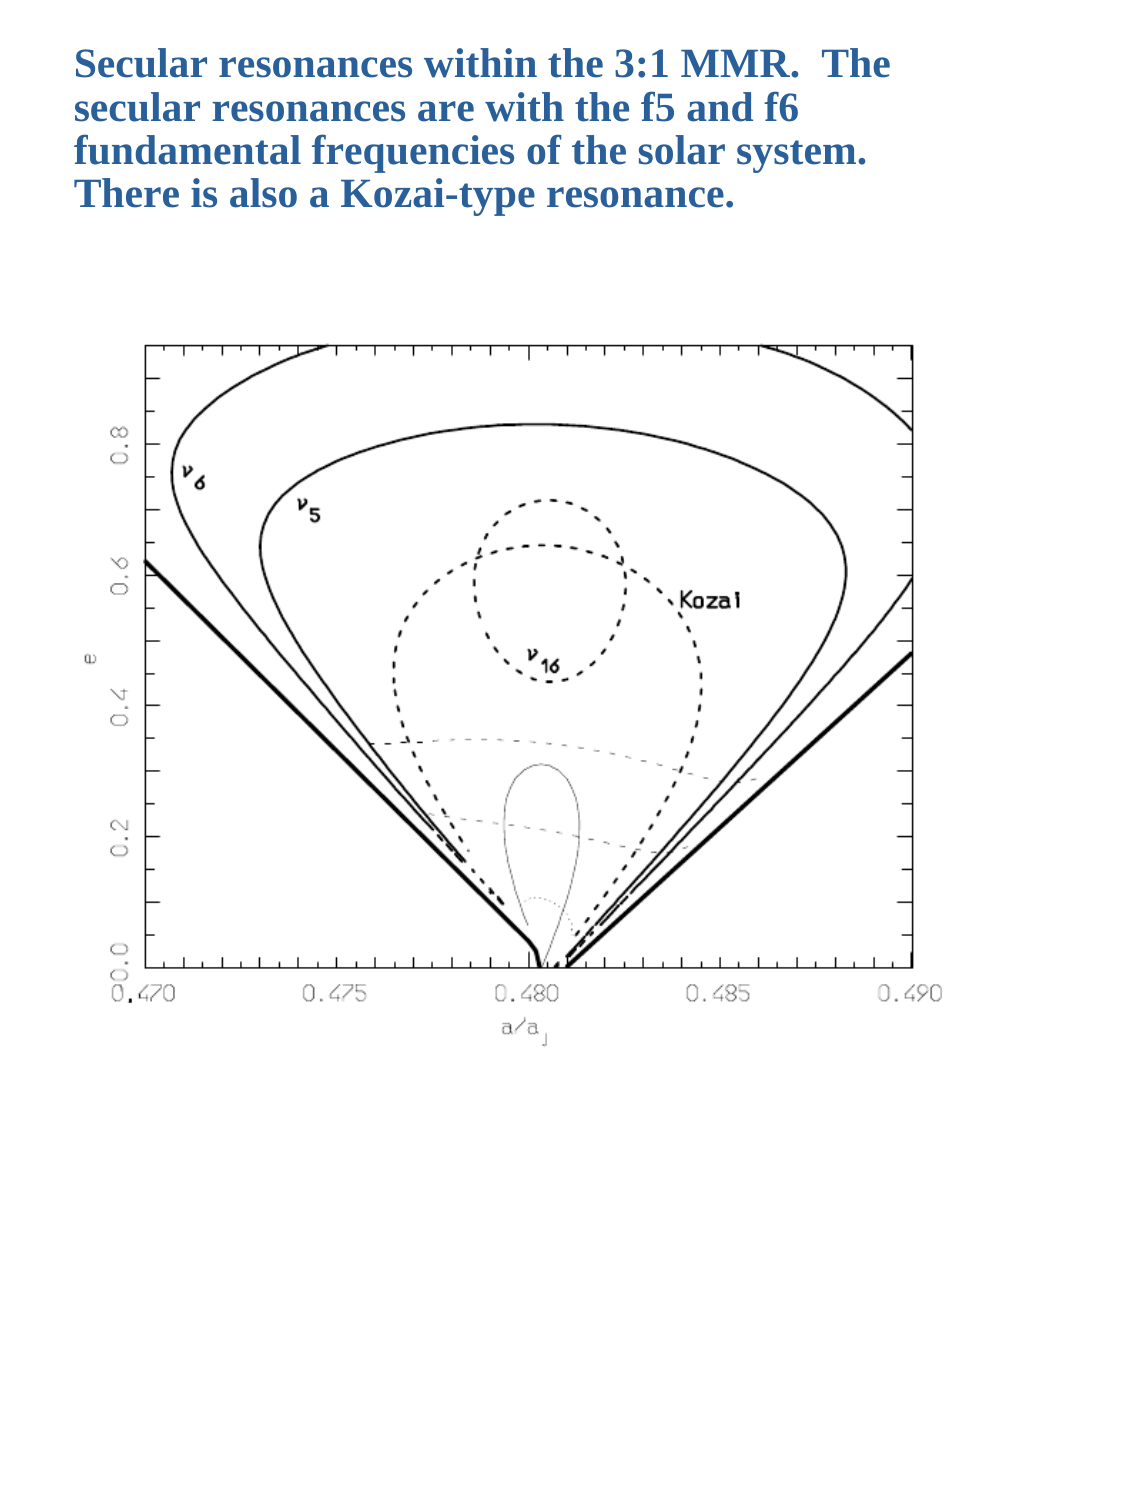

Secular resonances within the 3:1 MMR. The secular resonances are with the f5 and f6 fundamental frequencies of the solar system. There is also a Kozai-type resonance.